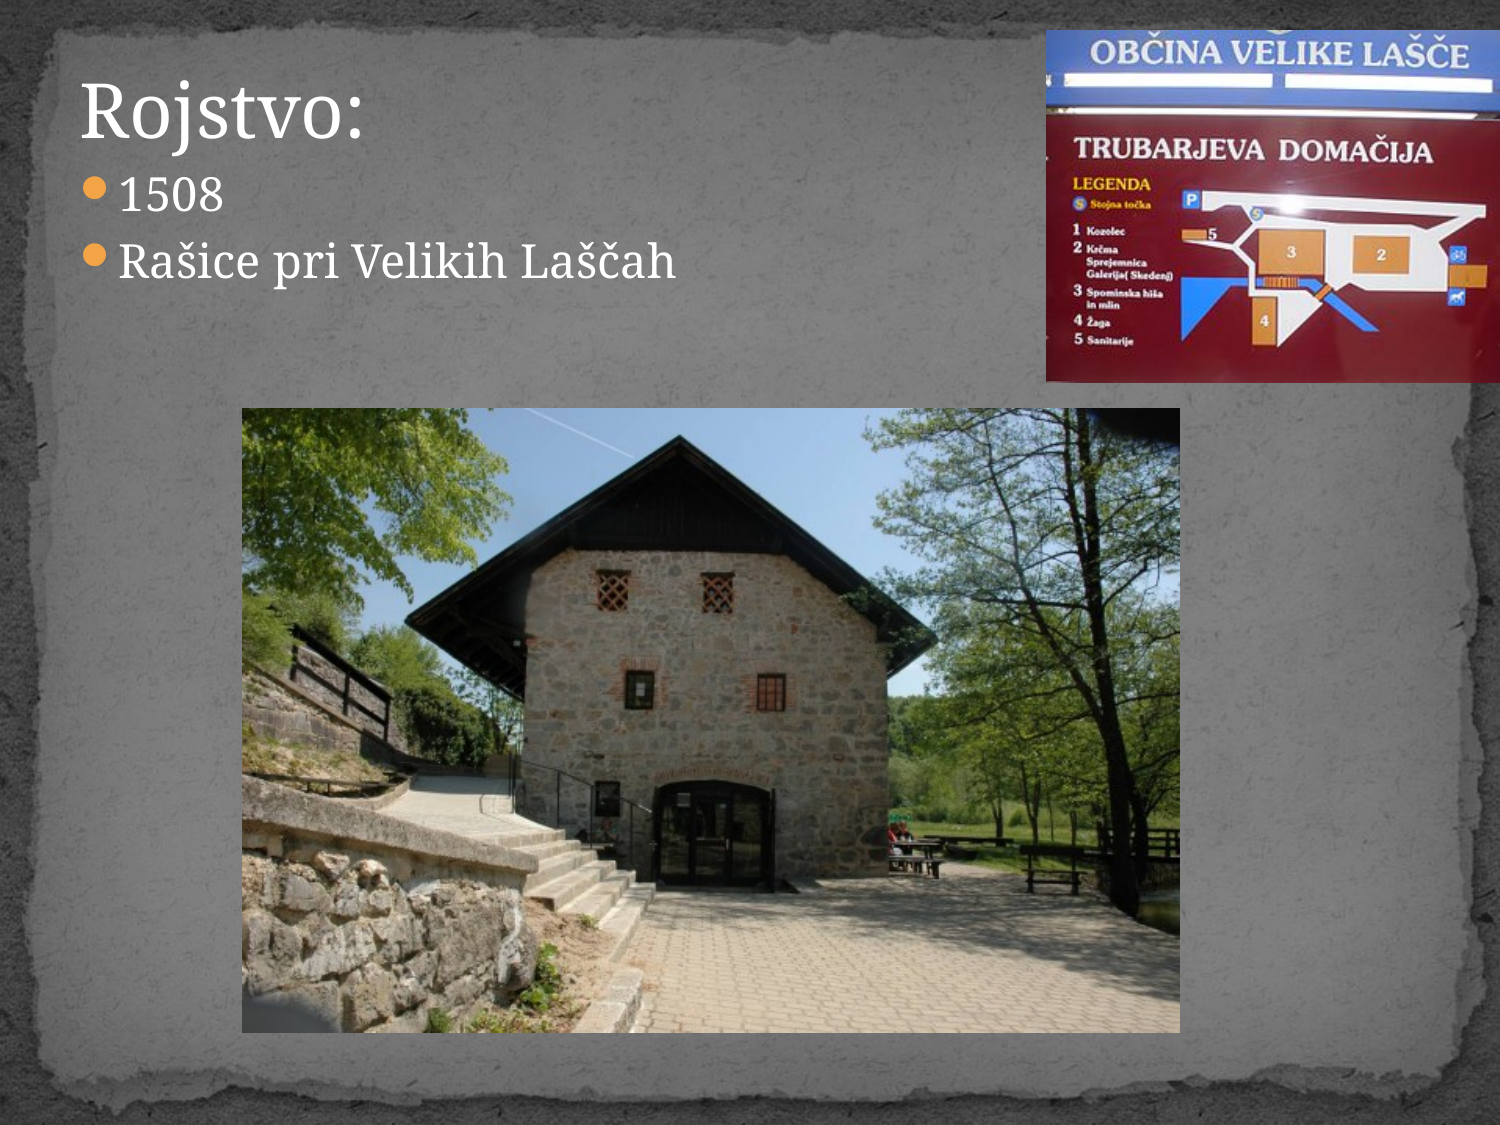

# Rojstvo:
1508
Rašice pri Velikih Laščah